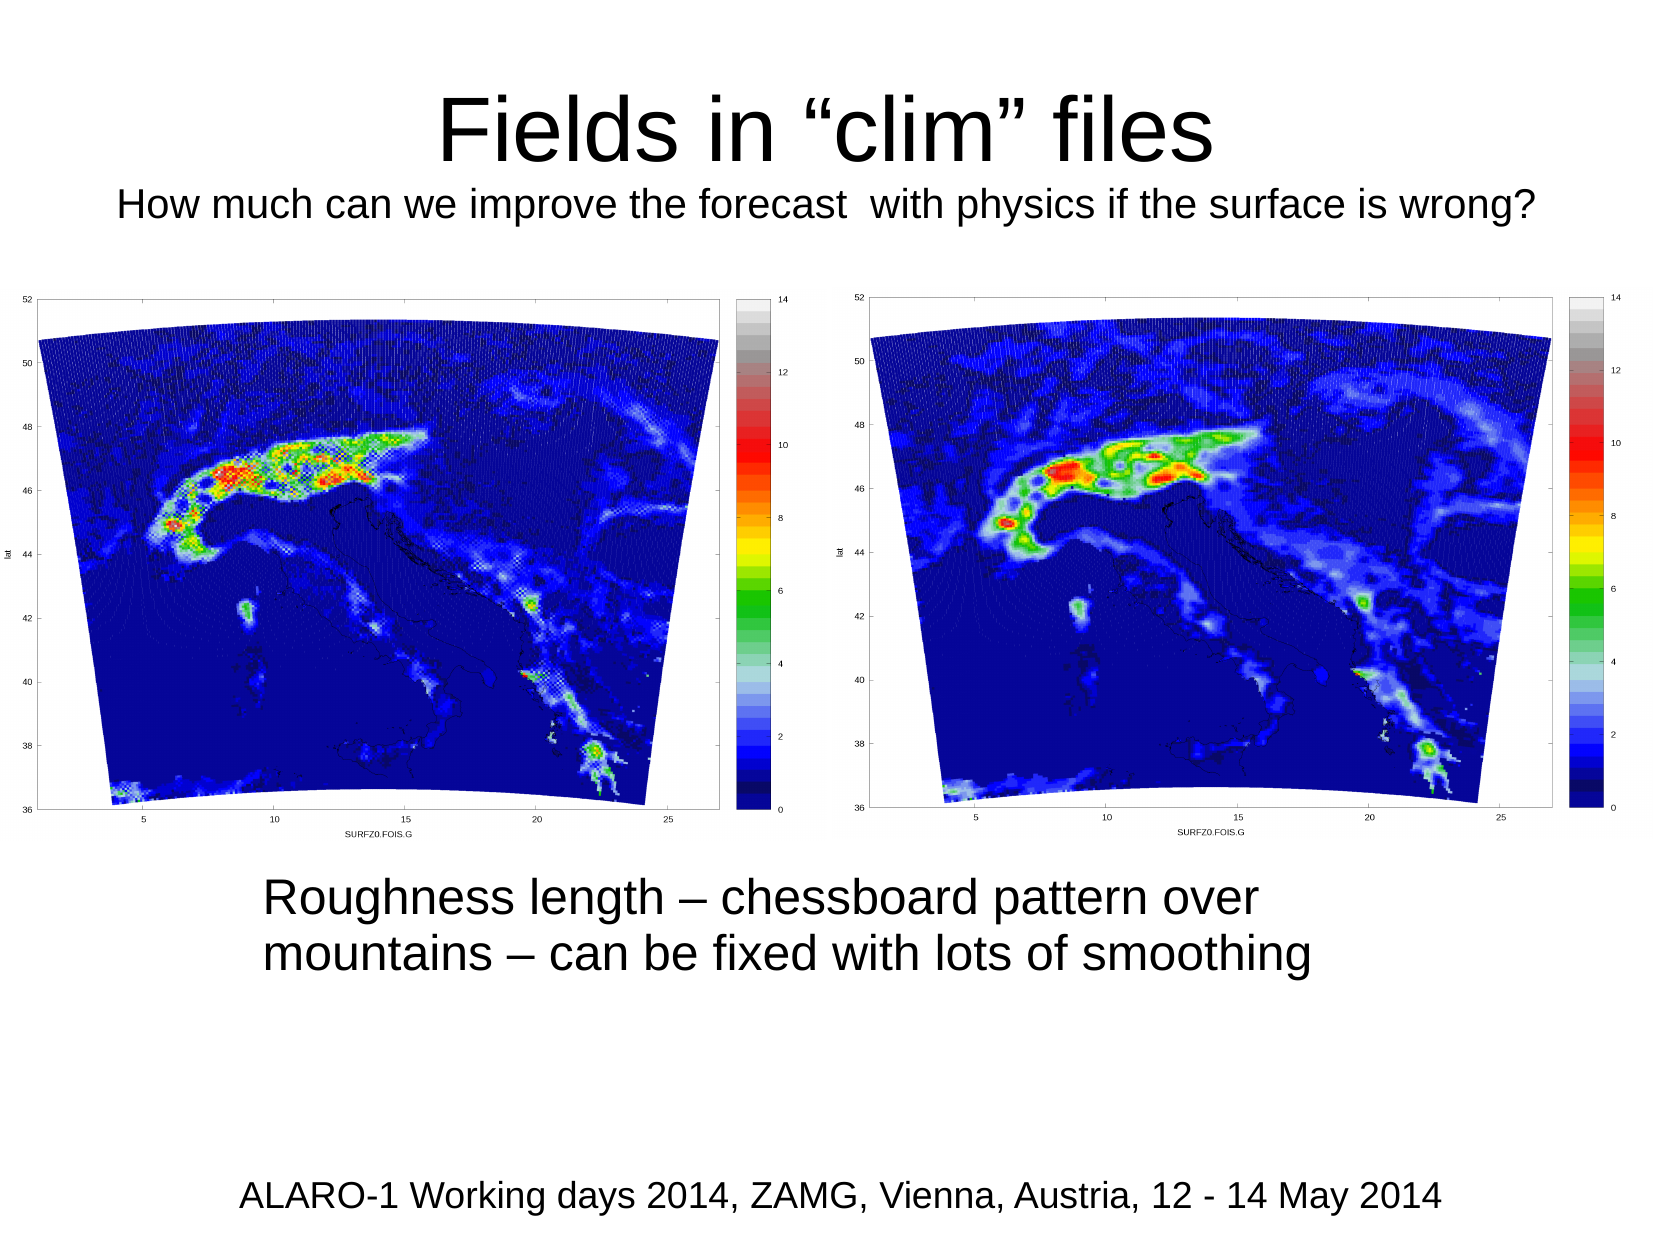

# Fields in “clim” files How much can we improve the forecast with physics if the surface is wrong?
Roughness length – chessboard pattern over mountains – can be fixed with lots of smoothing
ALARO-1 Working days 2014, ZAMG, Vienna, Austria, 12 - 14 May 2014